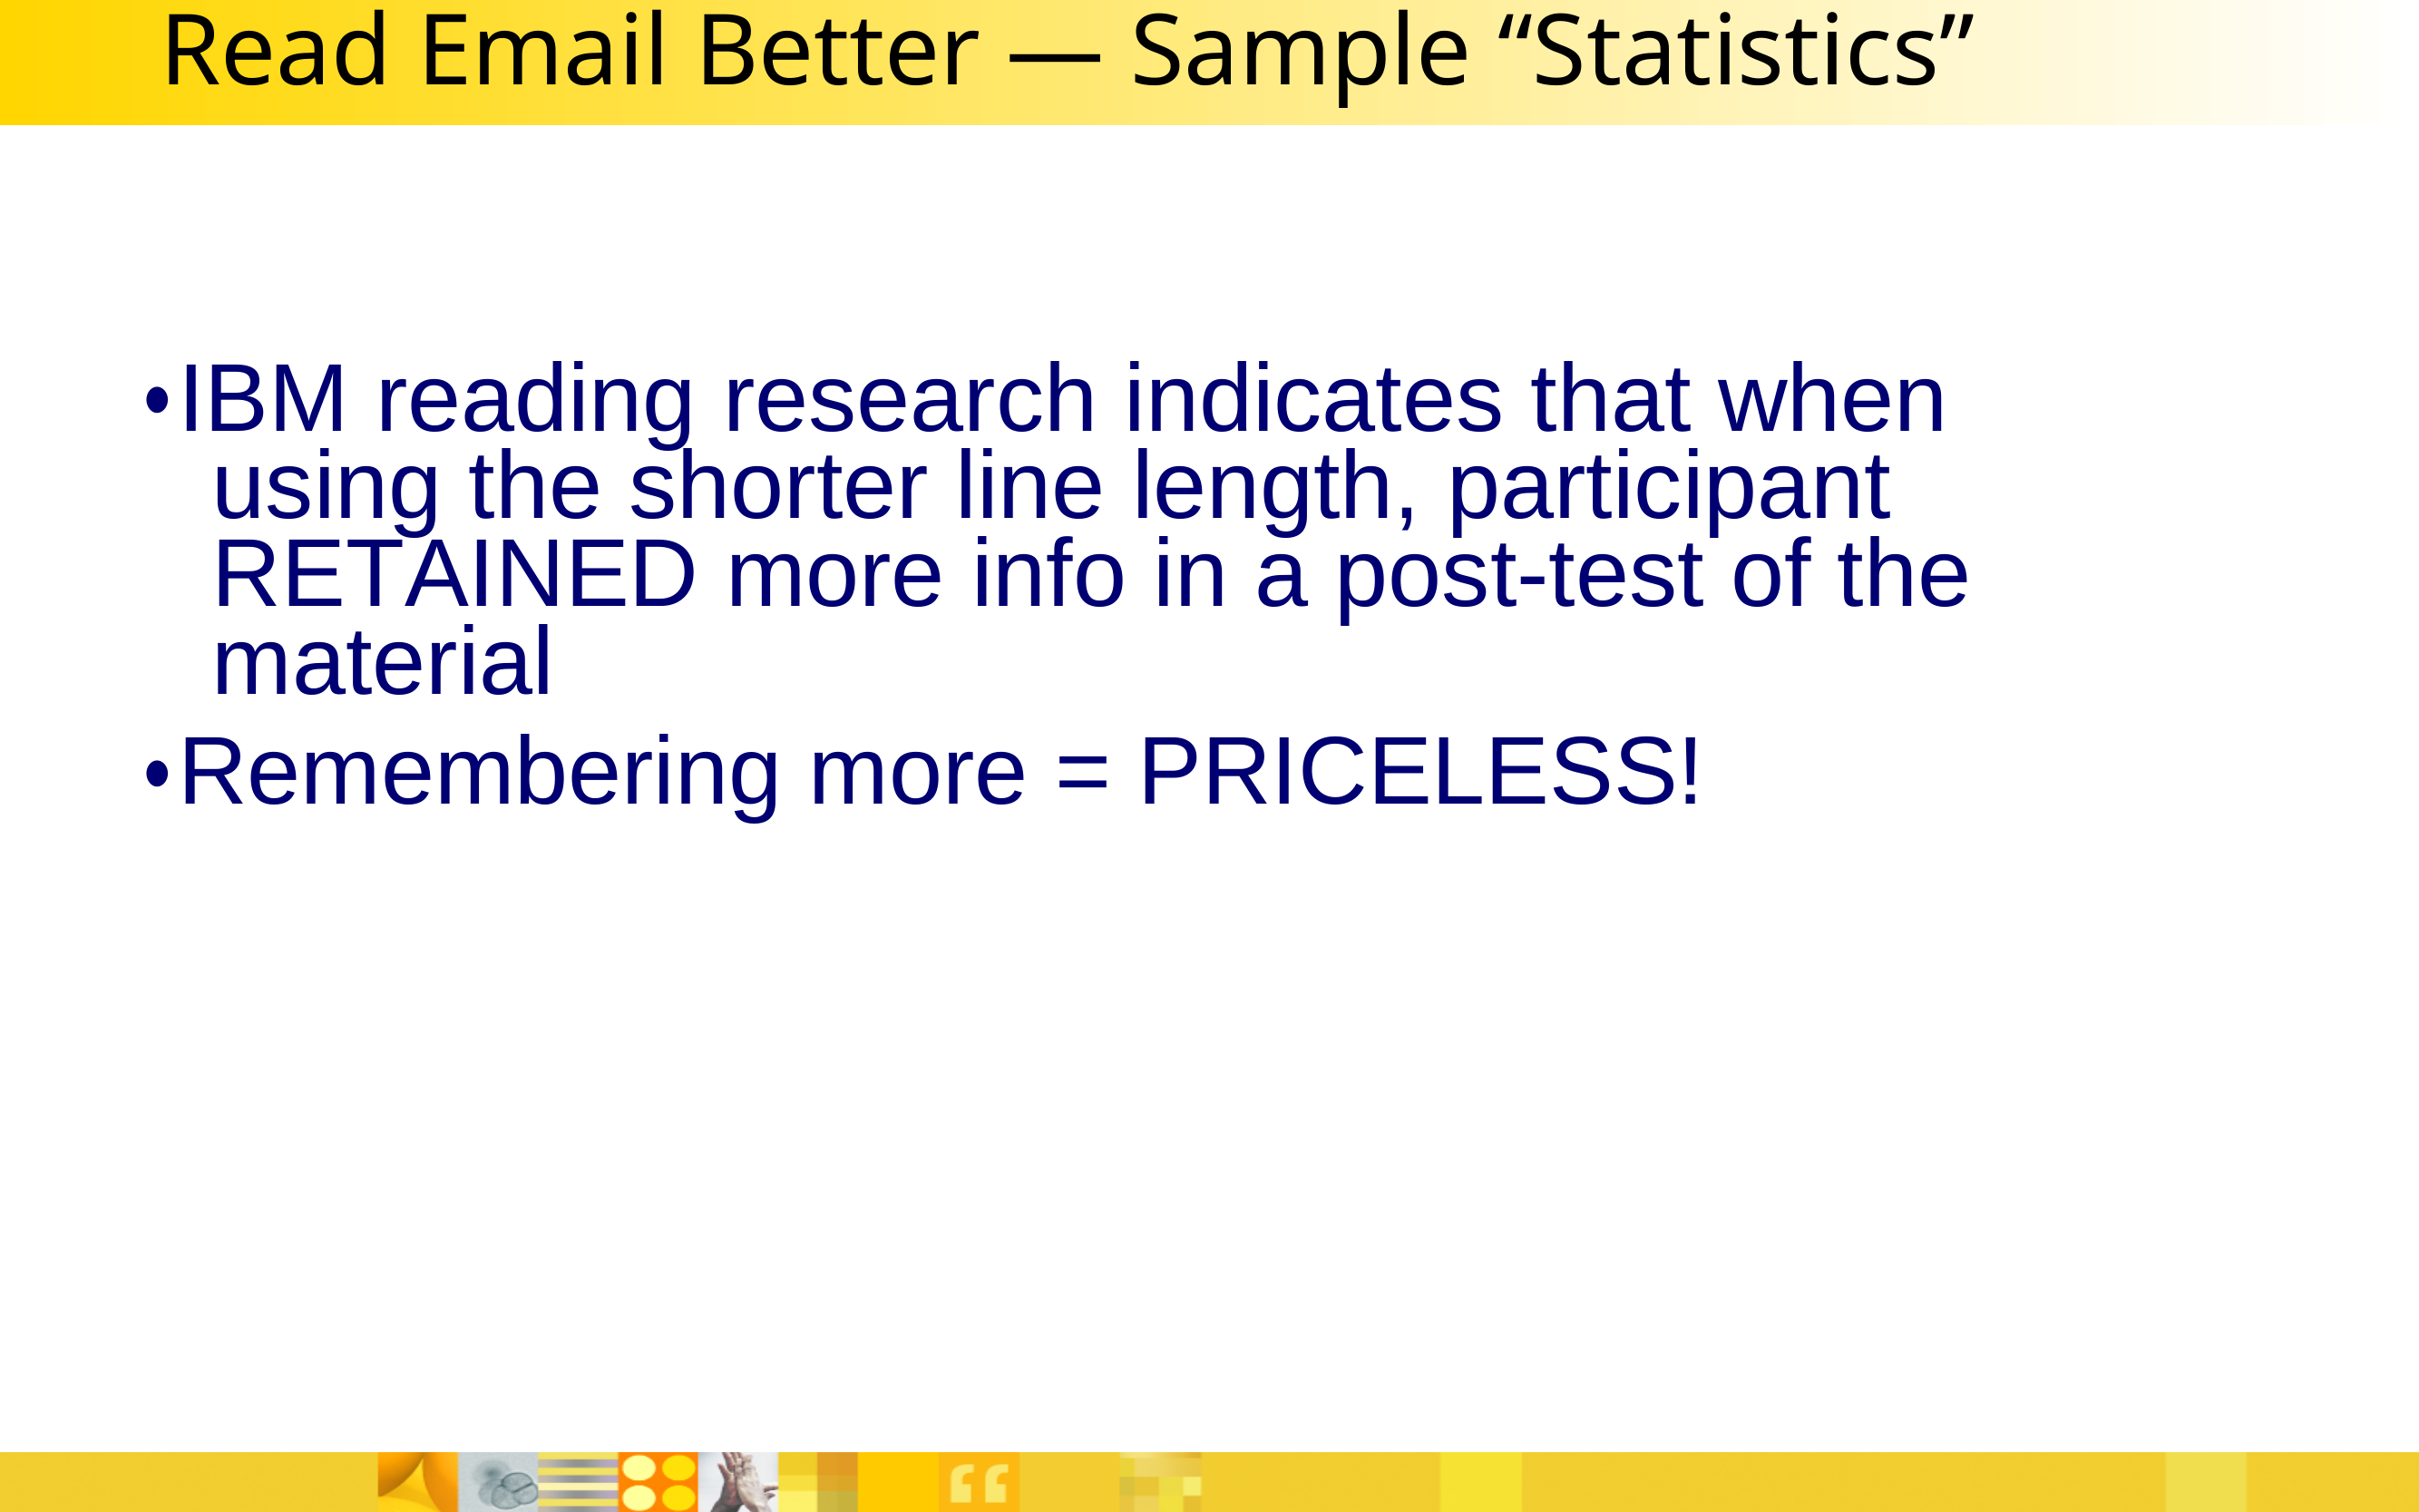

# Read Email Better — Sample “Statistics”
IBM reading research indicates that when using the shorter line length, participant RETAINED more info in a post-test of the material
Remembering more = PRICELESS!